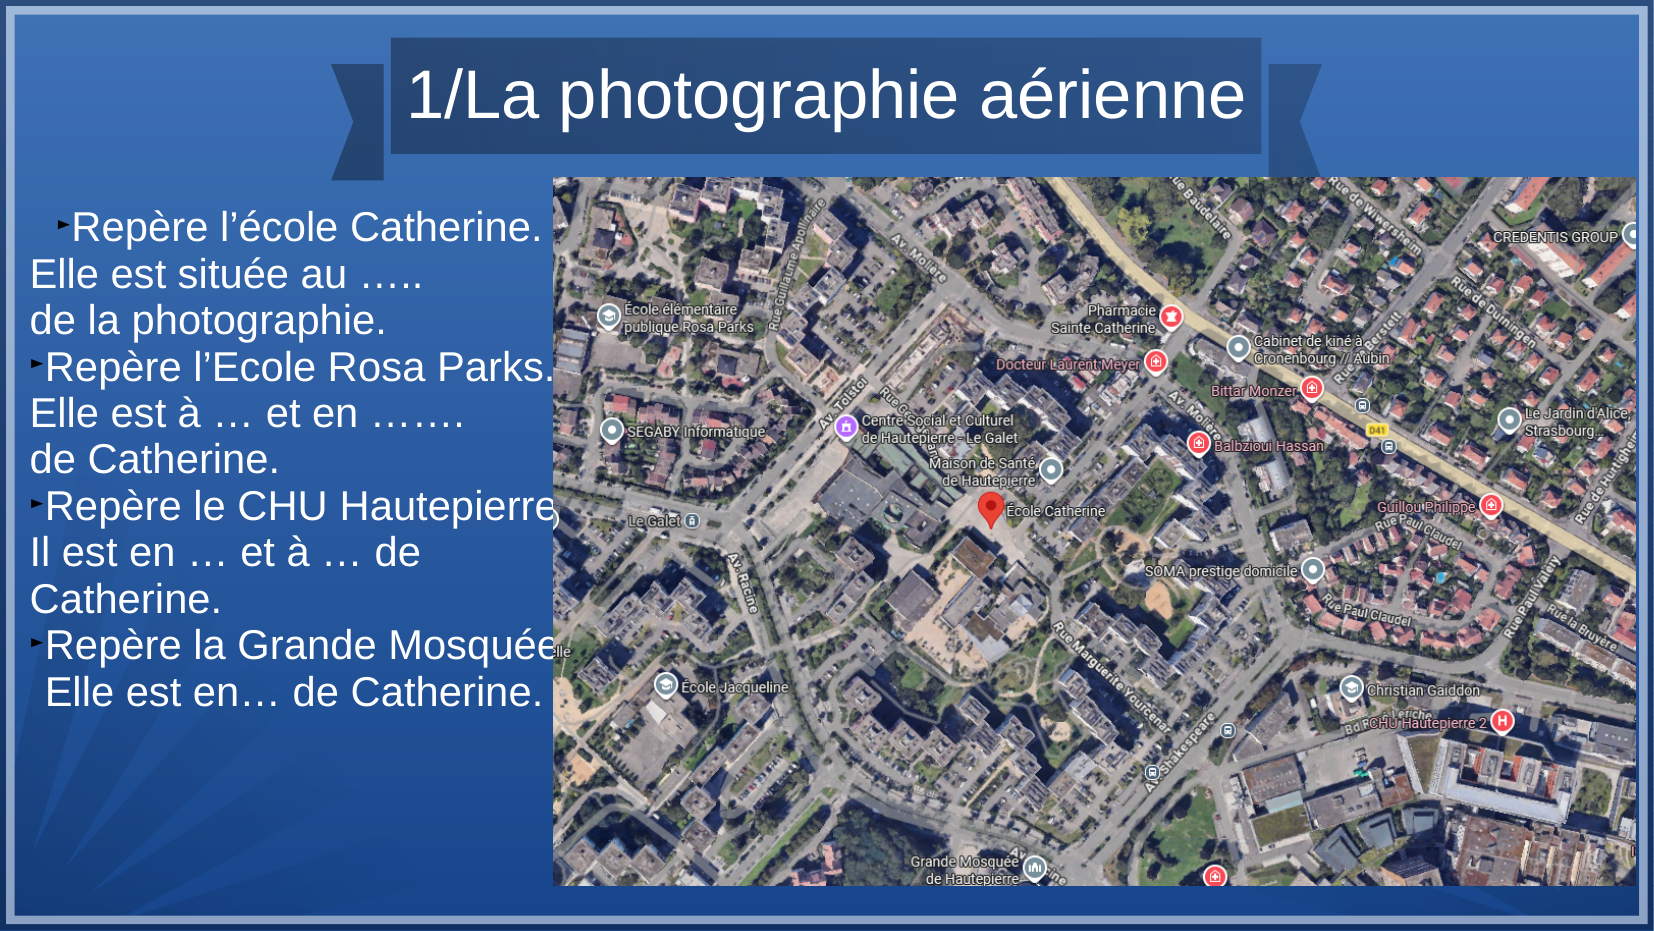

# 1/La photographie aérienne
Repère l’école Catherine.
Elle est située au …..
de la photographie.
Repère l’Ecole Rosa Parks.
Elle est à … et en …….
de Catherine.
Repère le CHU Hautepierre.
Il est en … et à … de
Catherine.
Repère la Grande Mosquée
Elle est en… de Catherine.